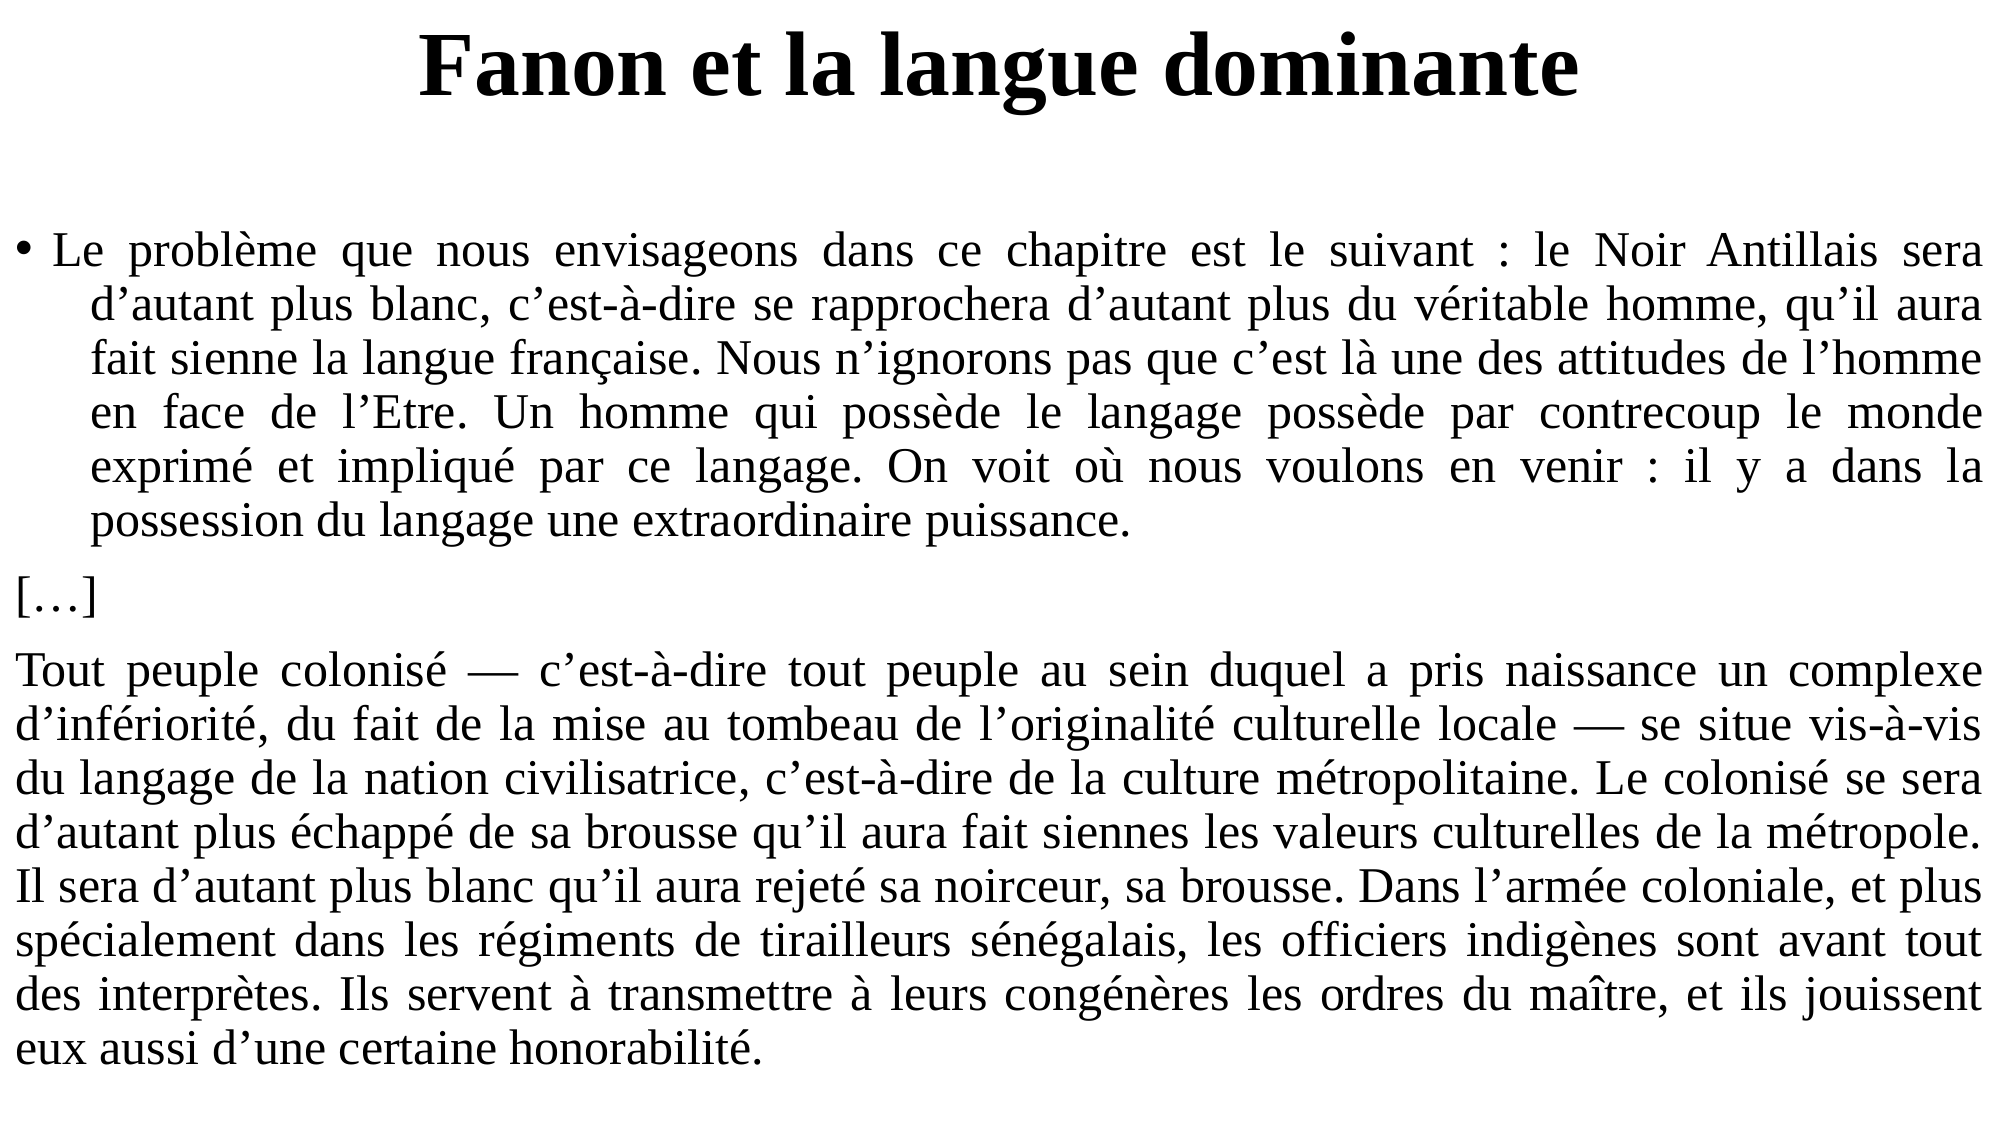

# Fanon et la langue dominante
Le problème que nous envisageons dans ce chapitre est le suivant : le Noir Antillais sera d’autant plus blanc, c’est-à-dire se rapprochera d’autant plus du véritable homme, qu’il aura fait sienne la langue française. Nous n’ignorons pas que c’est là une des attitudes de l’homme en face de l’Etre. Un homme qui possède le langage possède par contrecoup le monde exprimé et impliqué par ce langage. On voit où nous voulons en venir : il y a dans la possession du langage une extraordinaire puissance.
[…]
Tout peuple colonisé — c’est-à-dire tout peuple au sein duquel a pris naissance un complexe d’infériorité, du fait de la mise au tombeau de l’originalité culturelle locale — se situe vis-à-vis du langage de la nation civilisatrice, c’est-à-dire de la culture métropolitaine. Le colonisé se sera d’autant plus échappé de sa brousse qu’il aura fait siennes les valeurs culturelles de la métropole. Il sera d’autant plus blanc qu’il aura rejeté sa noirceur, sa brousse. Dans l’armée coloniale, et plus spécialement dans les régiments de tirailleurs sénégalais, les officiers indigènes sont avant tout des interprètes. Ils servent à transmettre à leurs congénères les ordres du maître, et ils jouissent eux aussi d’une certaine honorabilité.